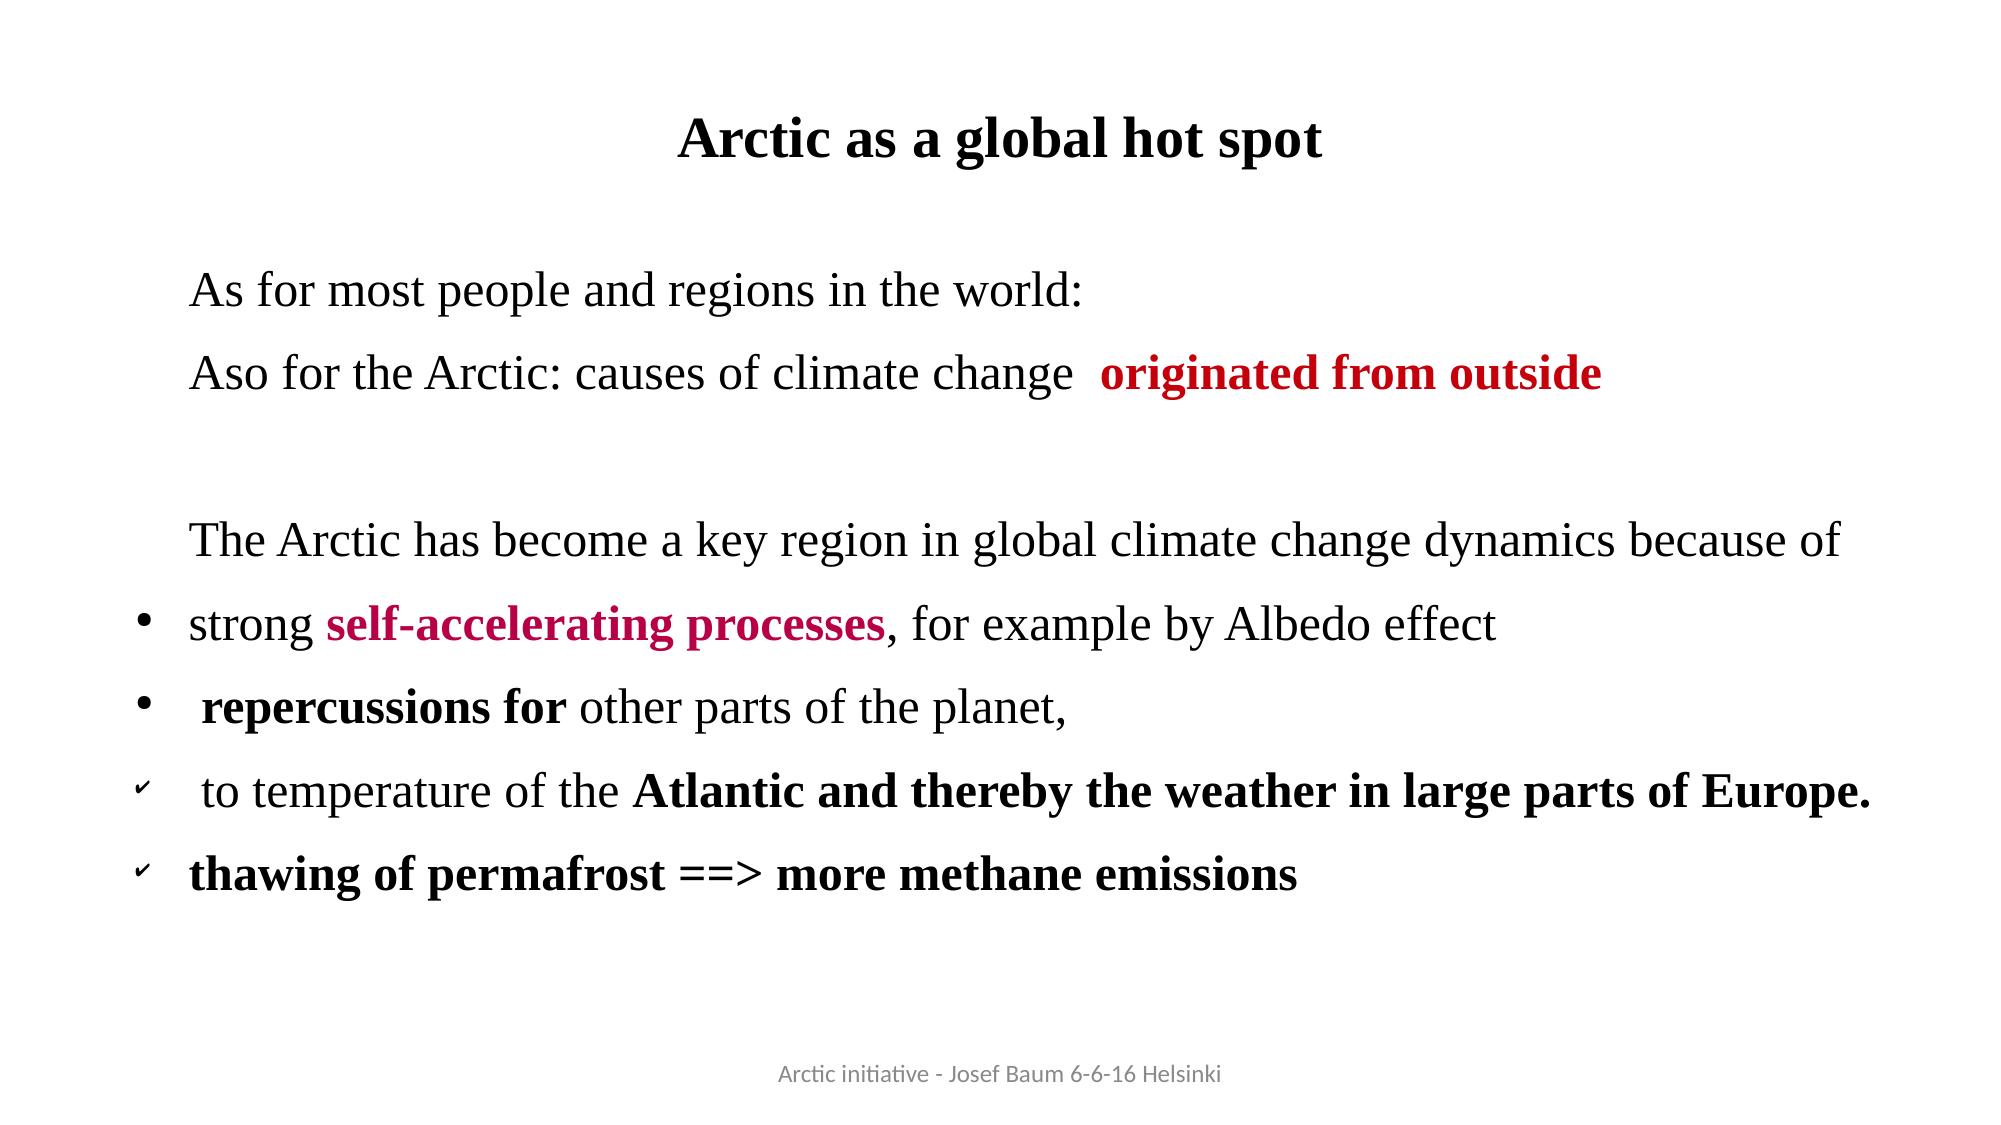

# Arctic as a global hot spot
As for most people and regions in the world:
Aso for the Arctic: causes of climate change originated from outside
The Arctic has become a key region in global climate change dynamics because of
strong self-accelerating processes, for example by Albedo effect
 repercussions for other parts of the planet,
 to temperature of the Atlantic and thereby the weather in large parts of Europe.
thawing of permafrost ==> more methane emissions
Arctic initiative - Josef Baum 6-6-16 Helsinki